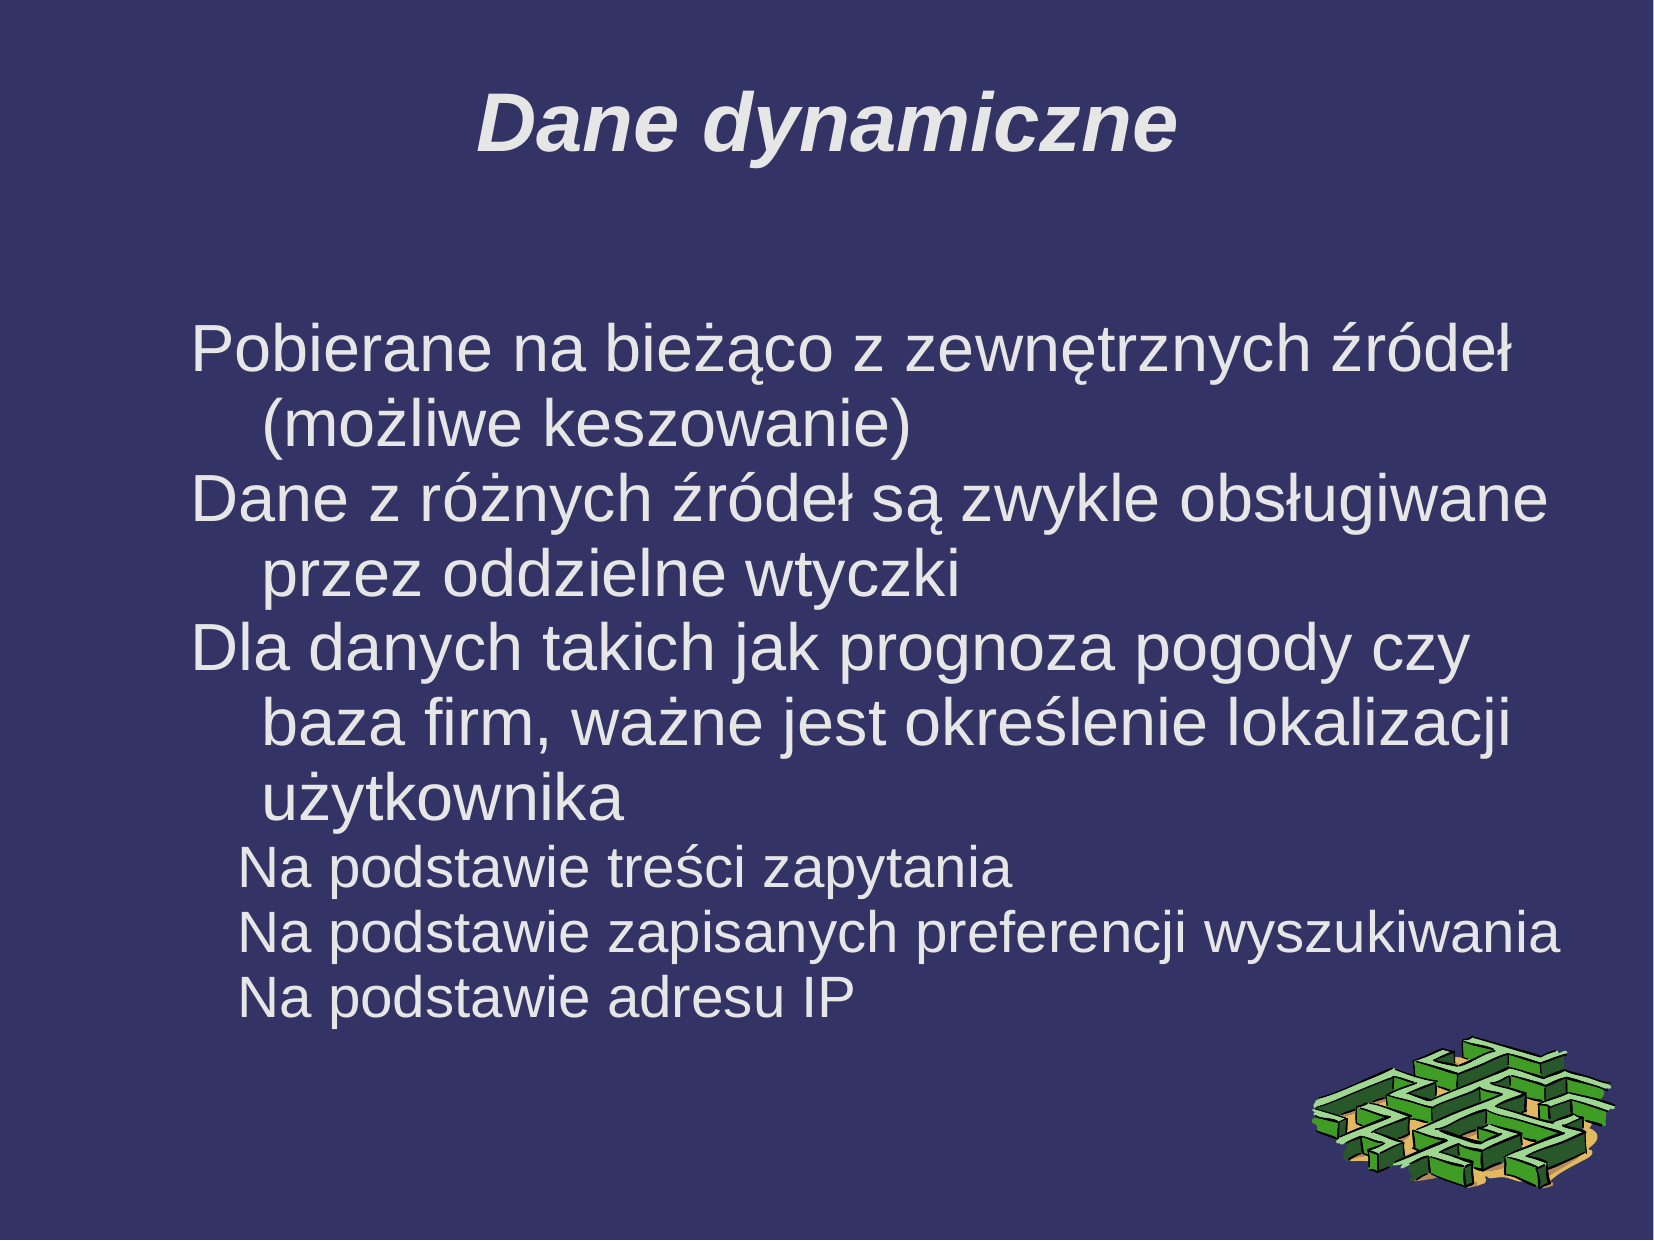

# Dane dynamiczne
Pobierane na bieżąco z zewnętrznych źródeł (możliwe keszowanie)
Dane z różnych źródeł są zwykle obsługiwane przez oddzielne wtyczki
Dla danych takich jak prognoza pogody czy baza firm, ważne jest określenie lokalizacji użytkownika
Na podstawie treści zapytania
Na podstawie zapisanych preferencji wyszukiwania
Na podstawie adresu IP